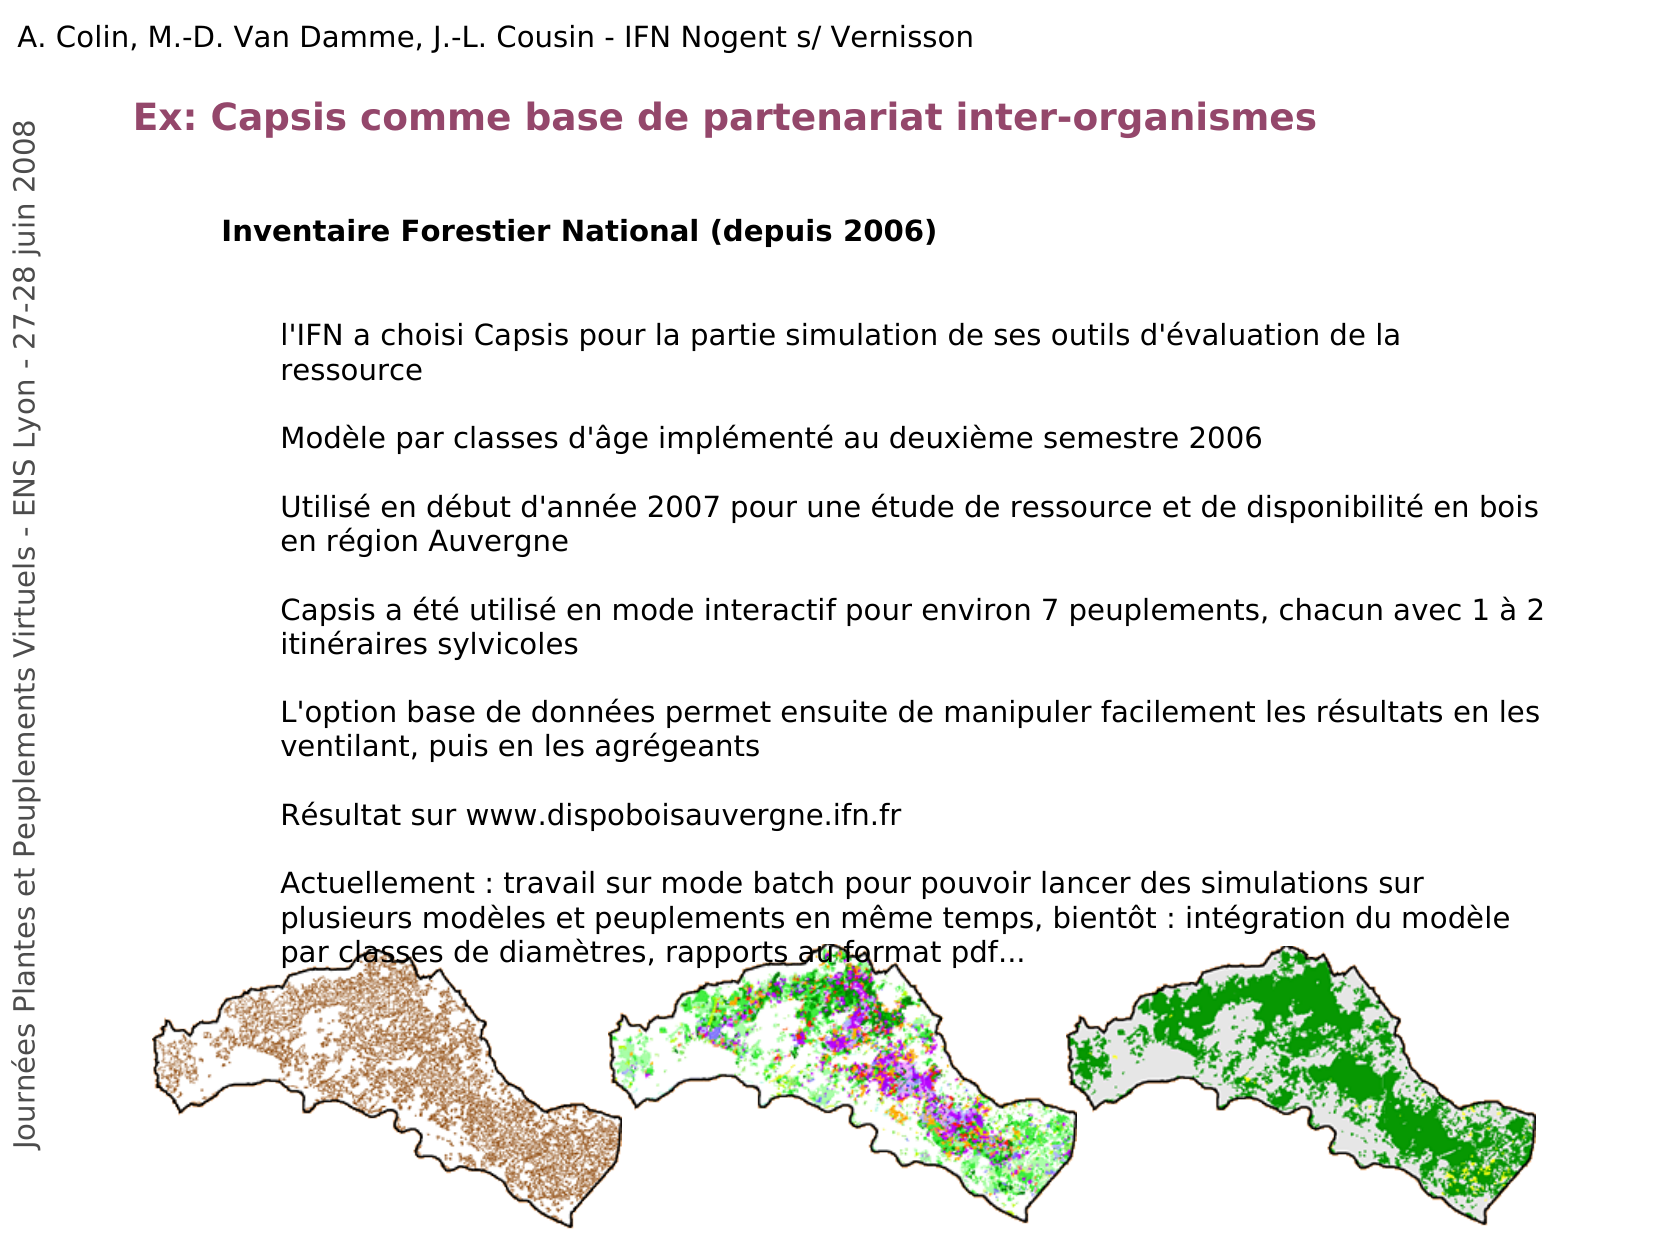

A. Colin, M.-D. Van Damme, J.-L. Cousin - IFN Nogent s/ Vernisson
Ex: Capsis comme base de partenariat inter-organismes
Inventaire Forestier National (depuis 2006)
l'IFN a choisi Capsis pour la partie simulation de ses outils d'évaluation de la ressource
Modèle par classes d'âge implémenté au deuxième semestre 2006
Utilisé en début d'année 2007 pour une étude de ressource et de disponibilité en bois en région Auvergne
Capsis a été utilisé en mode interactif pour environ 7 peuplements, chacun avec 1 à 2 itinéraires sylvicoles
L'option base de données permet ensuite de manipuler facilement les résultats en les ventilant, puis en les agrégeants
Résultat sur www.dispoboisauvergne.ifn.fr
Actuellement : travail sur mode batch pour pouvoir lancer des simulations sur plusieurs modèles et peuplements en même temps, bientôt : intégration du modèle par classes de diamètres, rapports au format pdf...
Journées Plantes et Peuplements Virtuels - ENS Lyon - 27-28 juin 2008